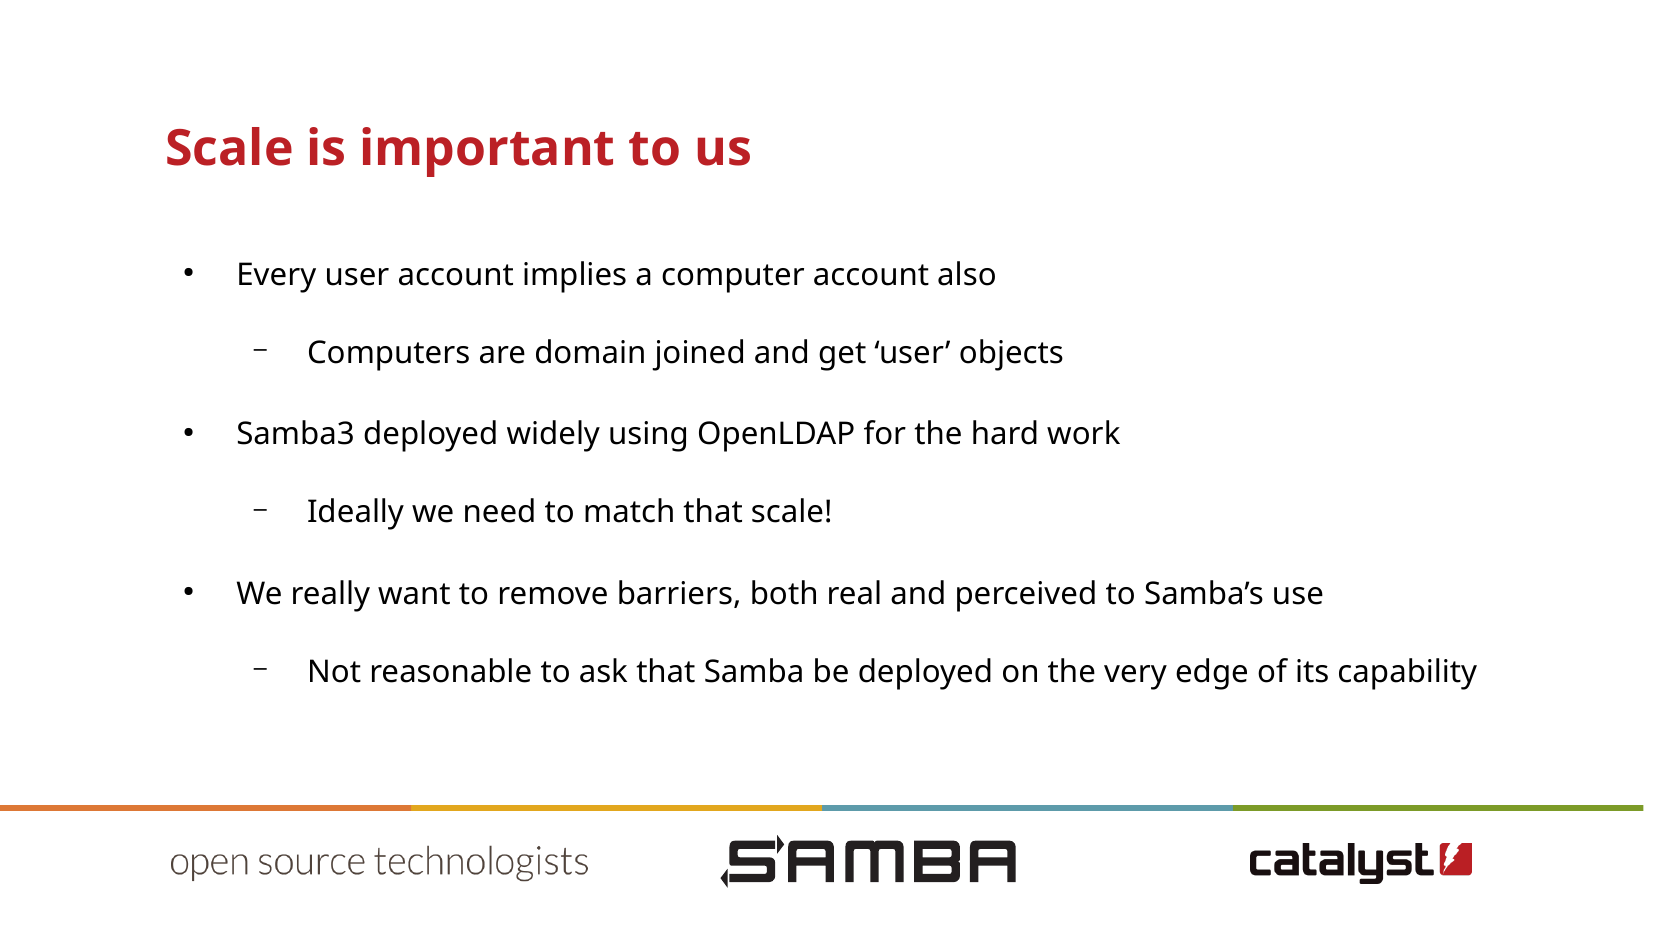

# Scale is important to us
Every user account implies a computer account also
Computers are domain joined and get ‘user’ objects
Samba3 deployed widely using OpenLDAP for the hard work
Ideally we need to match that scale!
We really want to remove barriers, both real and perceived to Samba’s use
Not reasonable to ask that Samba be deployed on the very edge of its capability